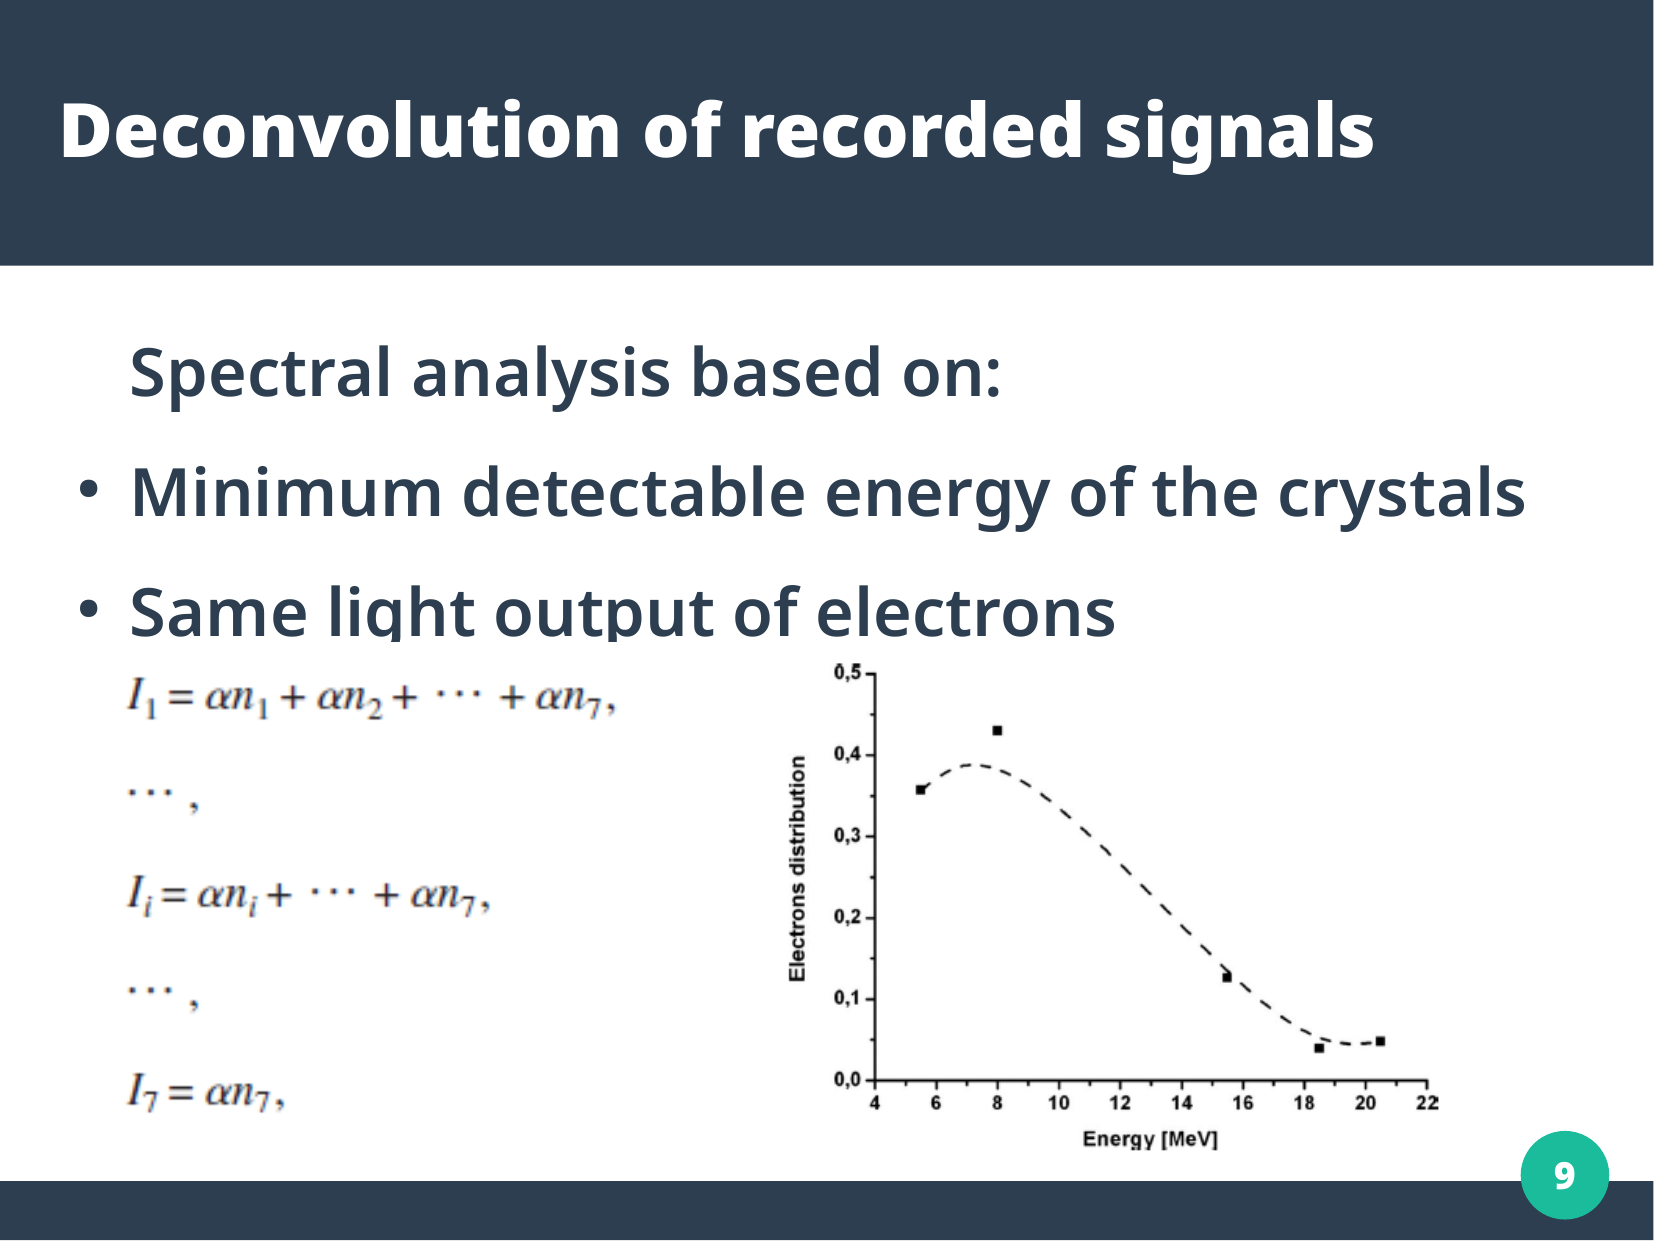

# Deconvolution of recorded signals
Spectral analysis based on:
Minimum detectable energy of the crystals
Same light output of electrons
9